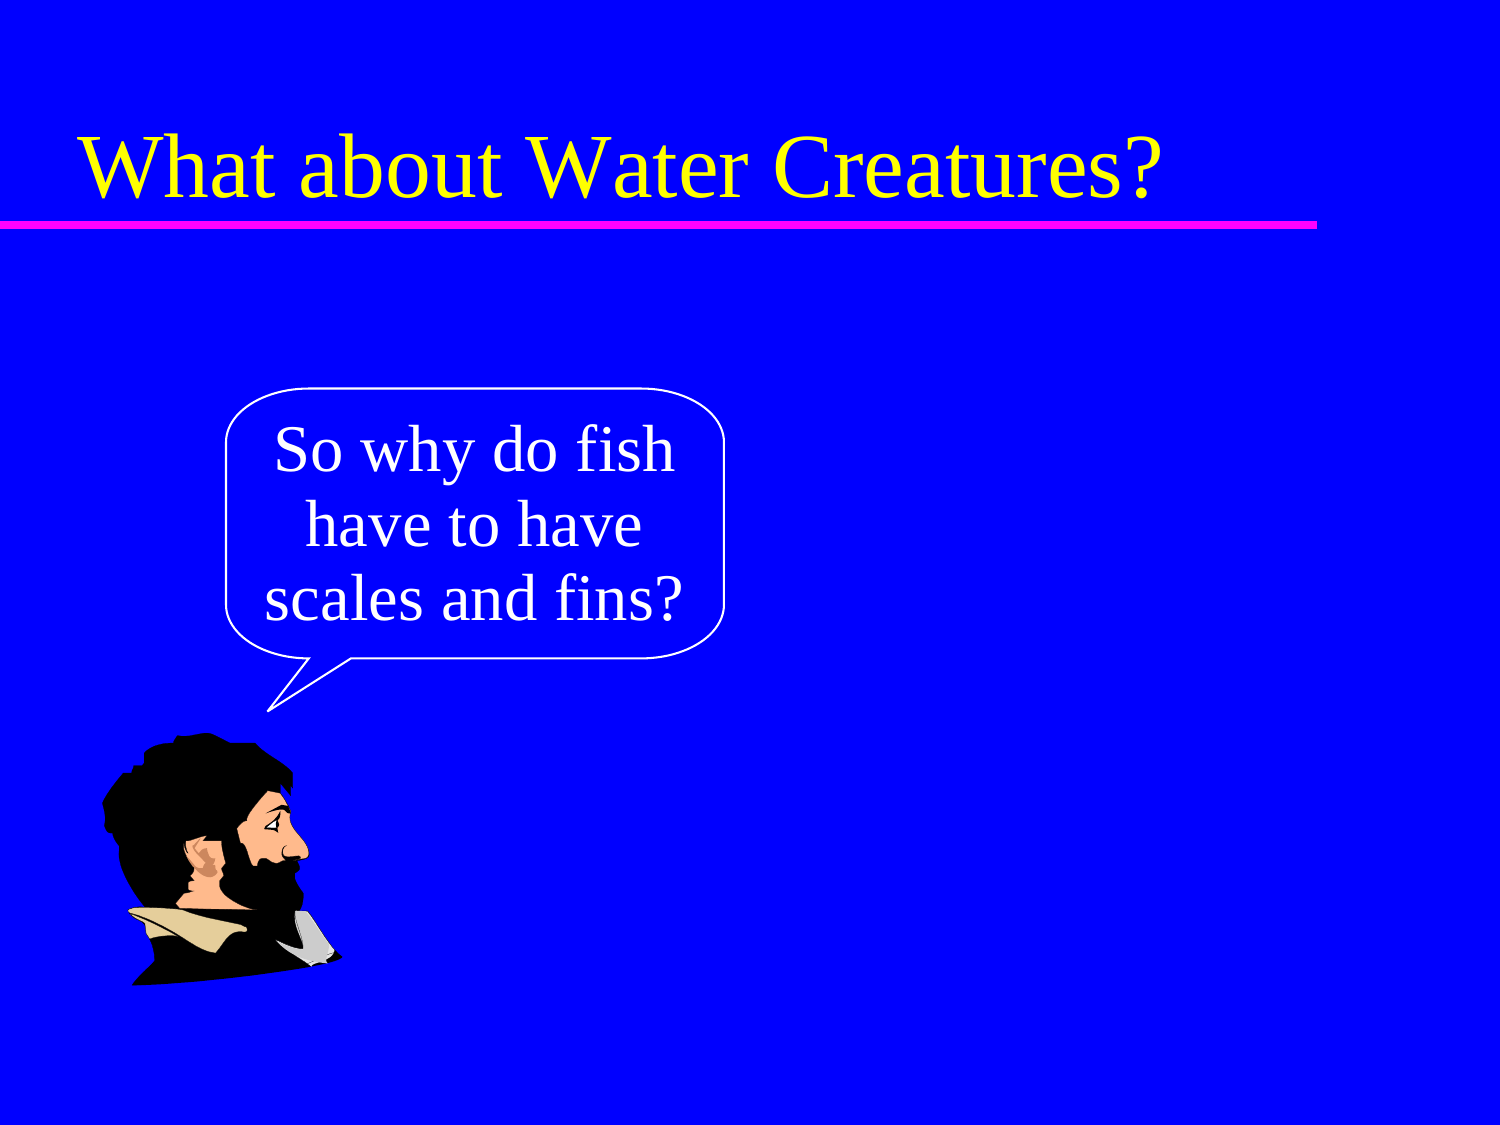

# What about Water Creatures?
So why do fish
have to have
scales and fins?